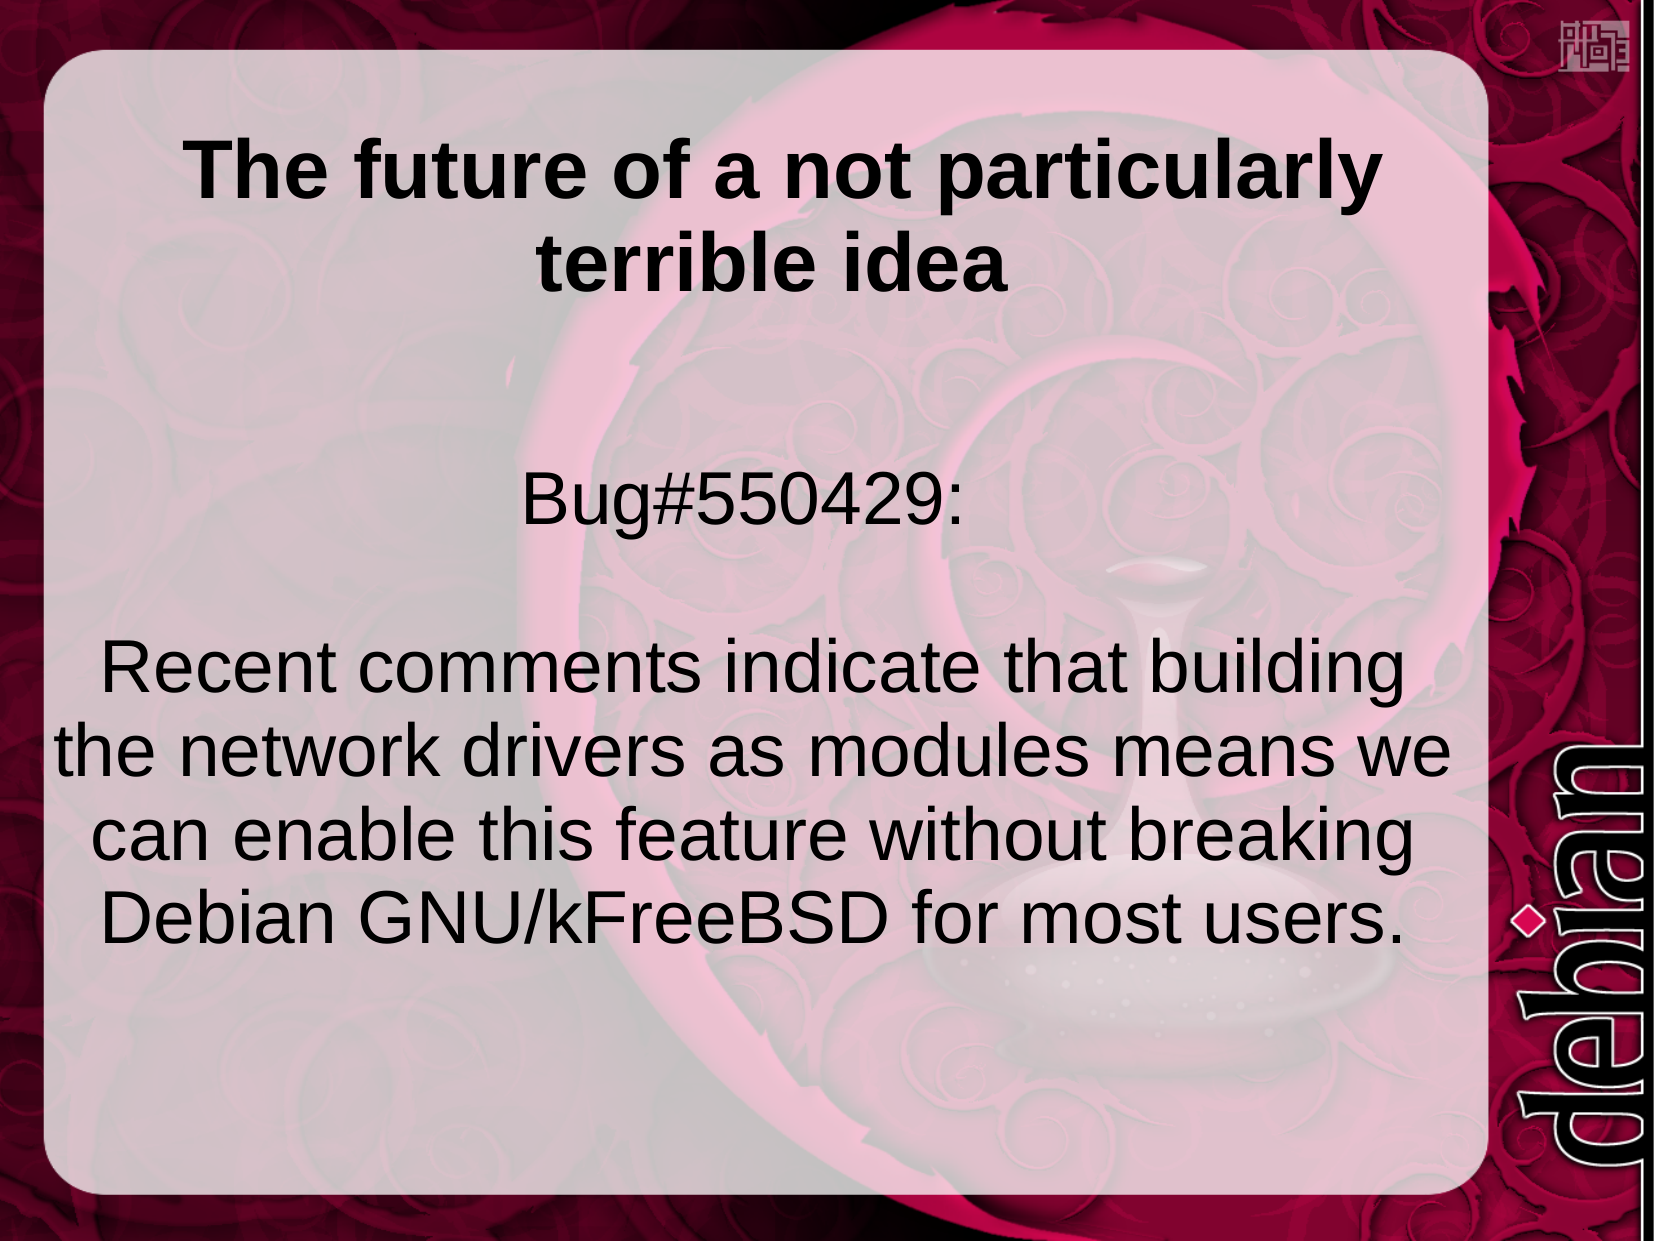

# The future of a not particularly terrible idea
Bug#550429:
Recent comments indicate that building the network drivers as modules means we can enable this feature without breaking Debian GNU/kFreeBSD for most users.